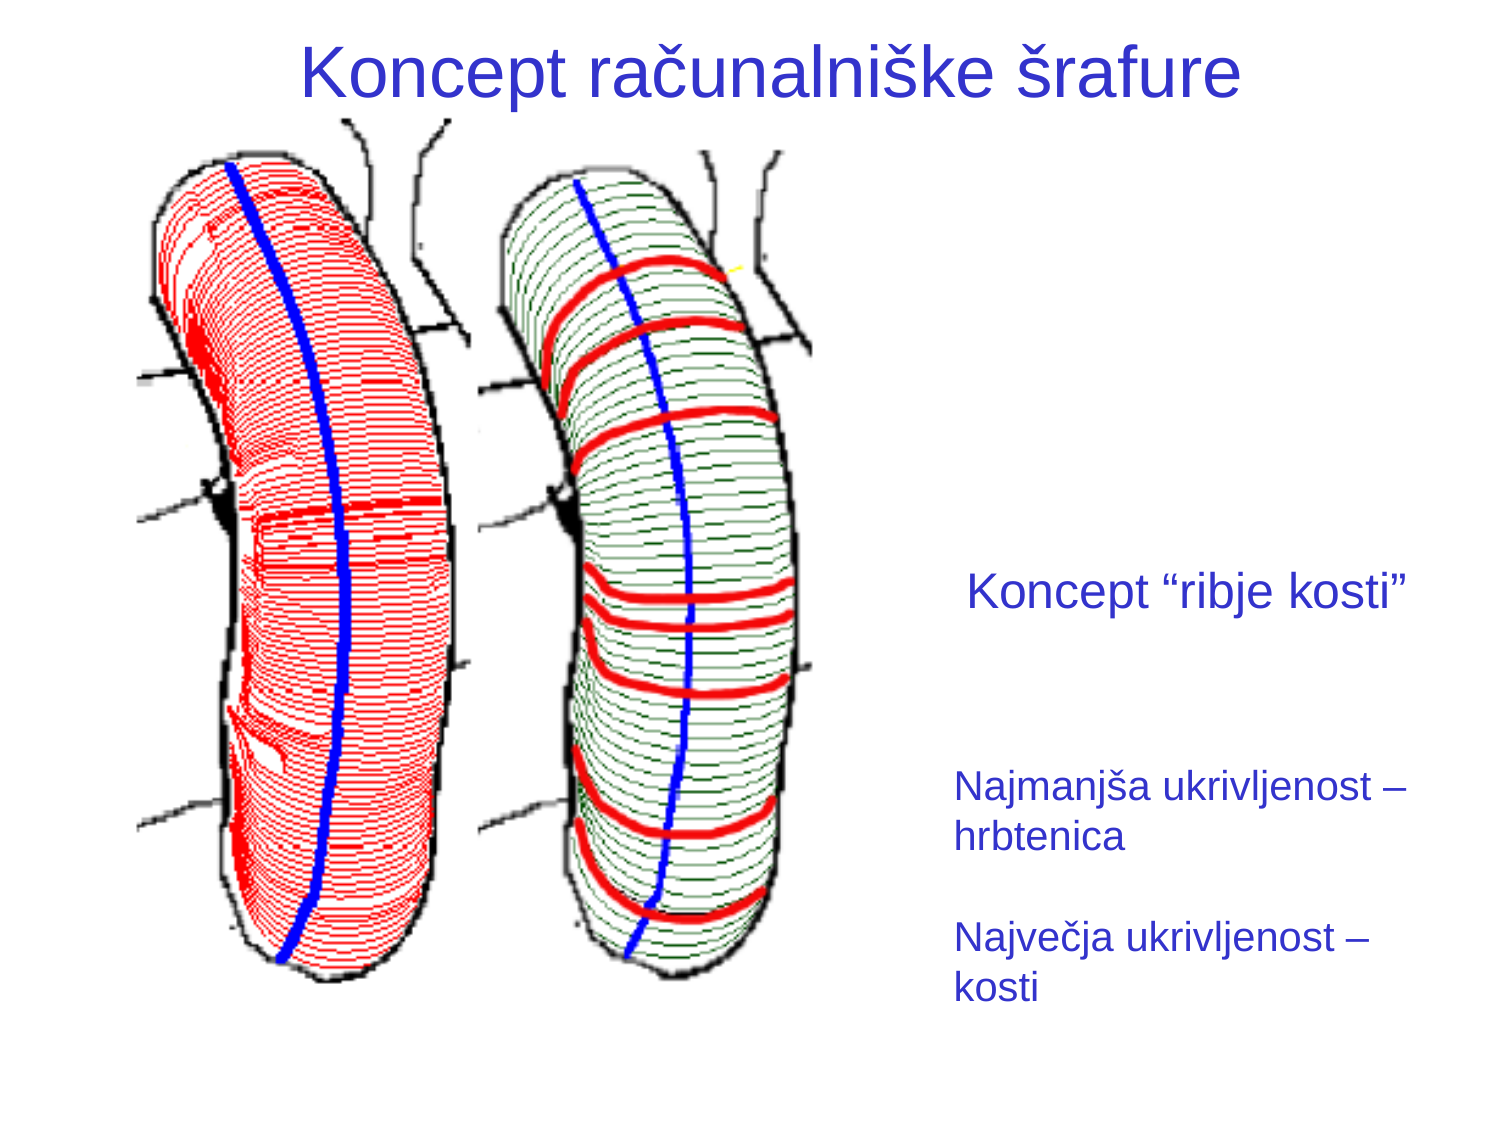

# Koncept računalniške šrafure
Izhajamo iz 3D modela
Koncept “ribje kosti”
Najmanjša ukrivljenost –
hrbtenica
Največja ukrivljenost –
kosti